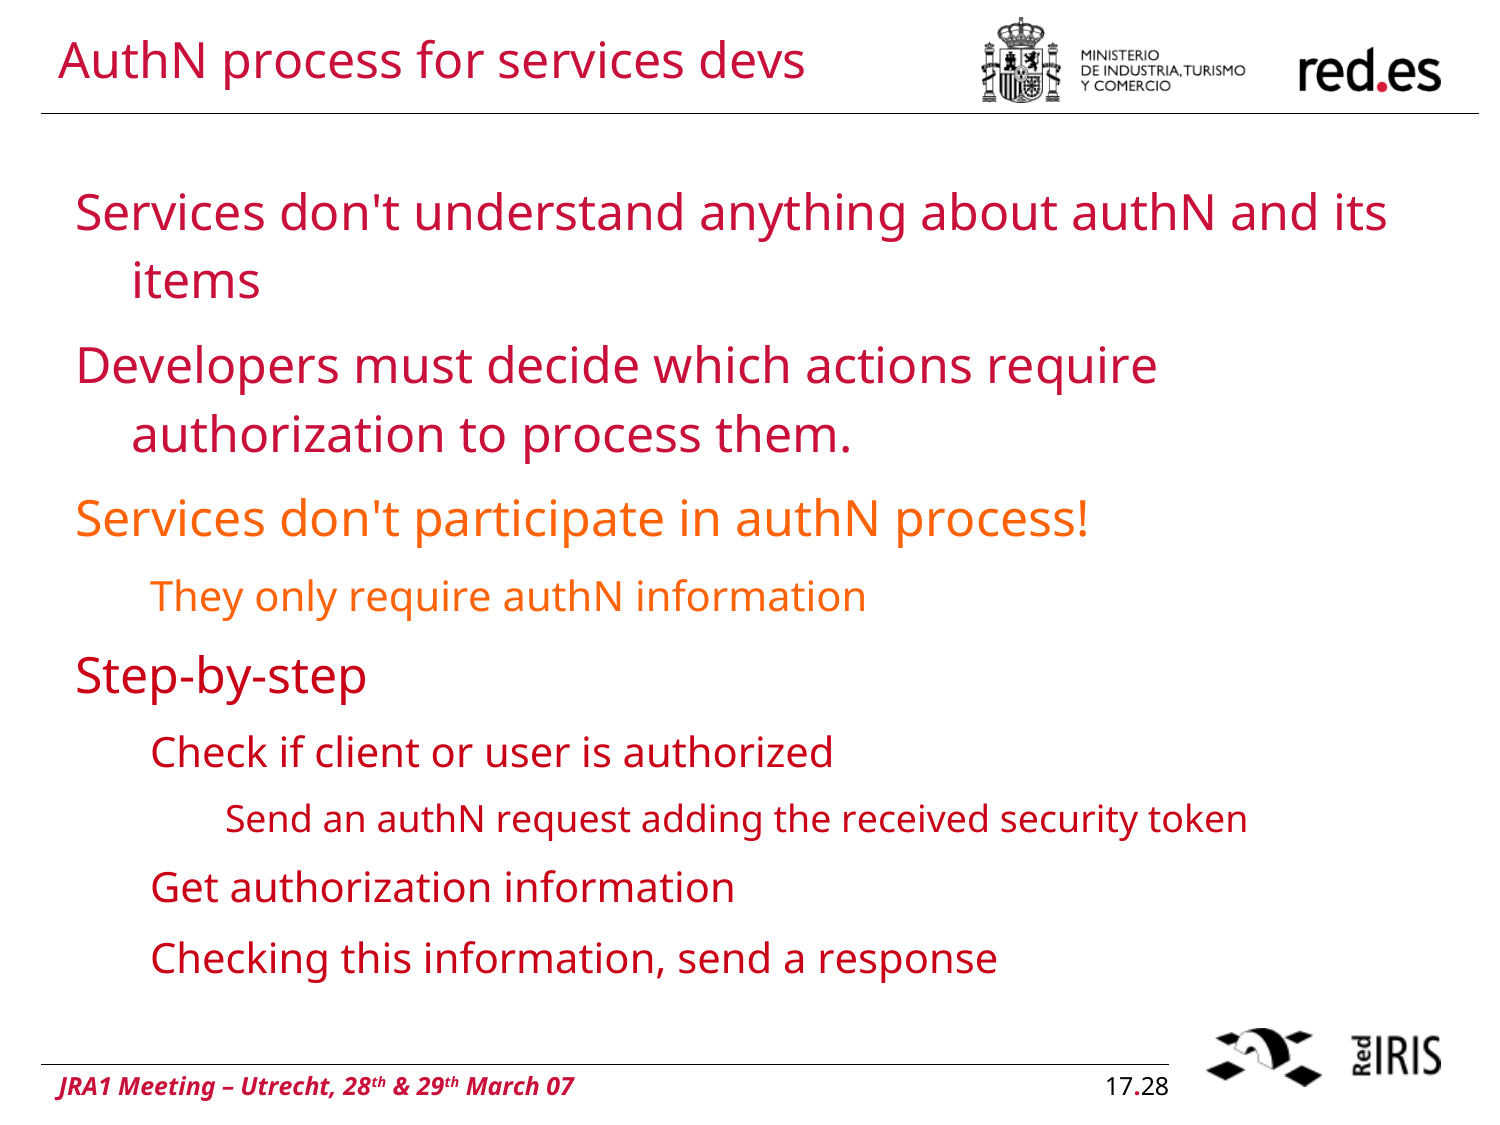

# AuthN process for services devs
Services don't understand anything about authN and its items
Developers must decide which actions require authorization to process them.
Services don't participate in authN process!
They only require authN information
Step-by-step
Check if client or user is authorized
Send an authN request adding the received security token
Get authorization information
Checking this information, send a response
17